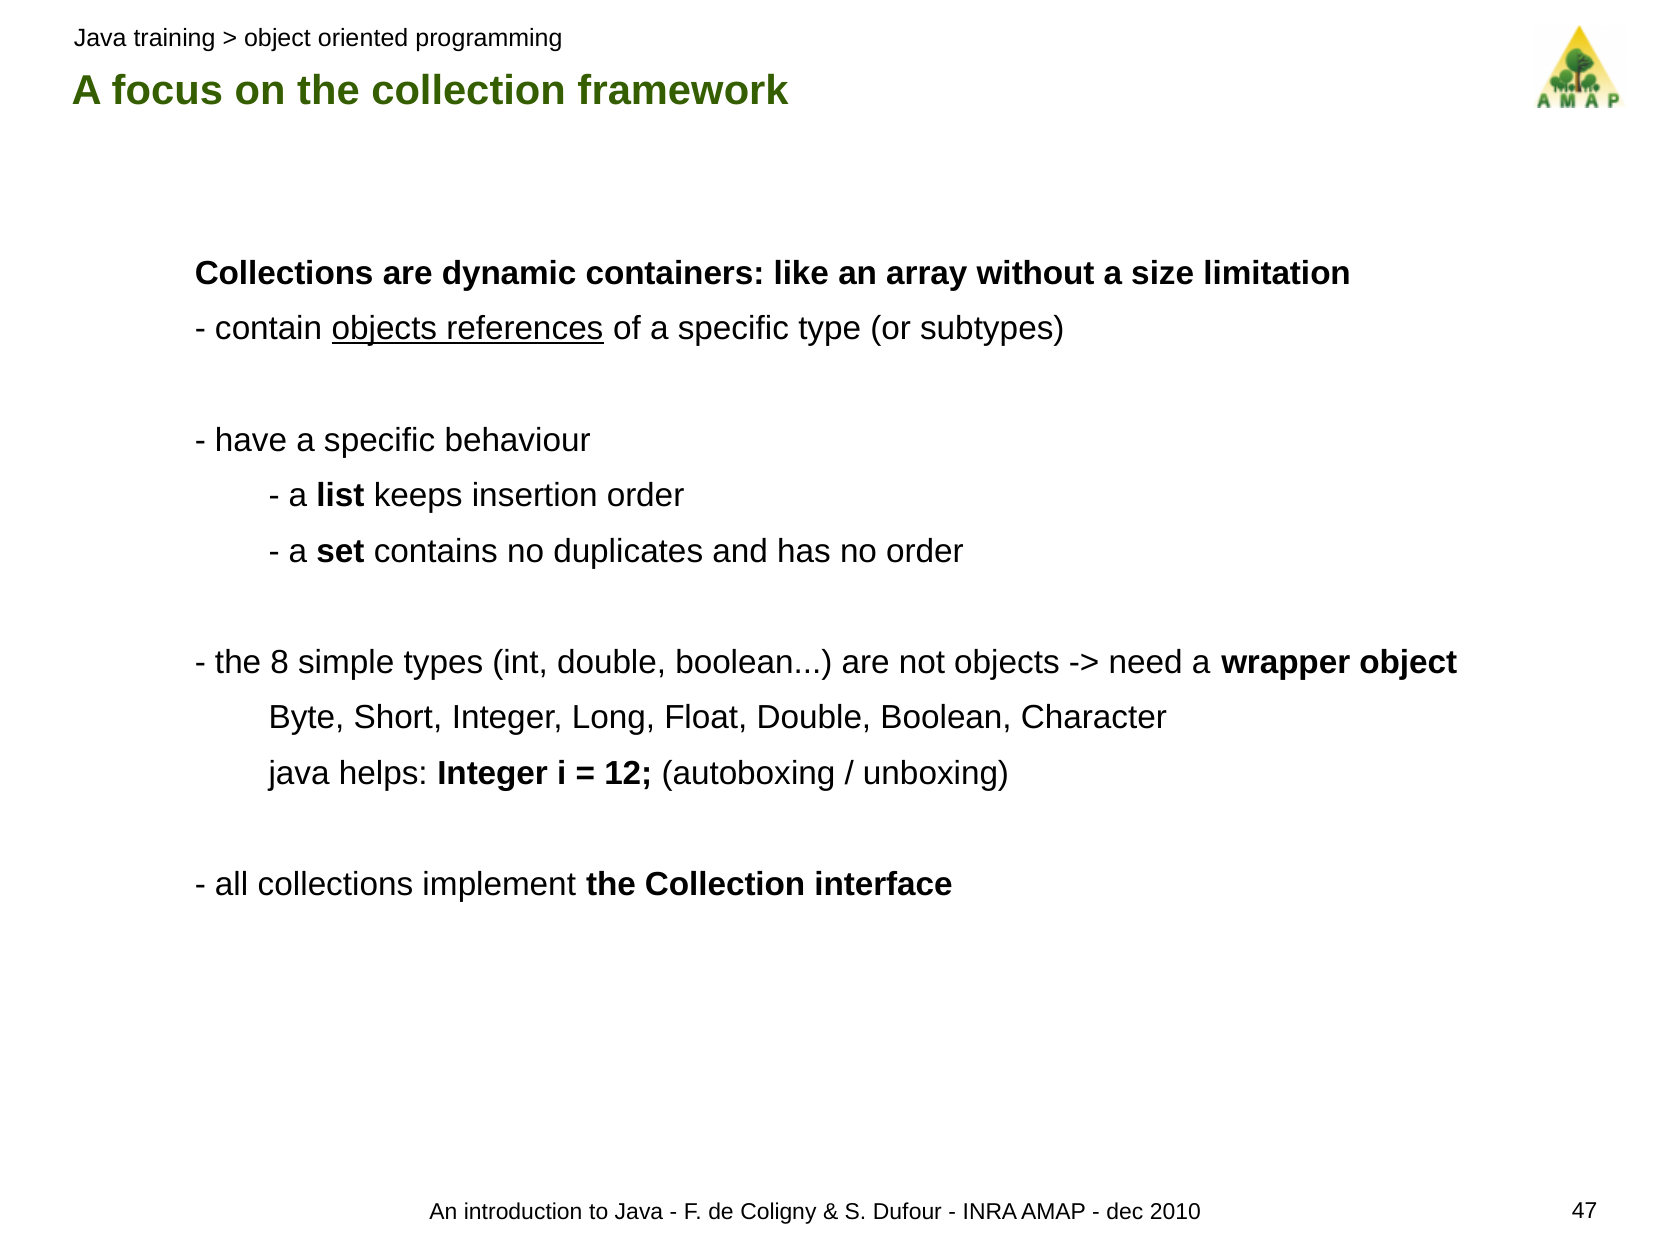

Java training > object oriented programming
A focus on the collection framework
Collections are dynamic containers: like an array without a size limitation
- contain objects references of a specific type (or subtypes)
- have a specific behaviour
	- a list keeps insertion order
	- a set contains no duplicates and has no order
- the 8 simple types (int, double, boolean...) are not objects -> need a wrapper object
	Byte, Short, Integer, Long, Float, Double, Boolean, Character
	java helps: Integer i = 12; (autoboxing / unboxing)
- all collections implement the Collection interface
47